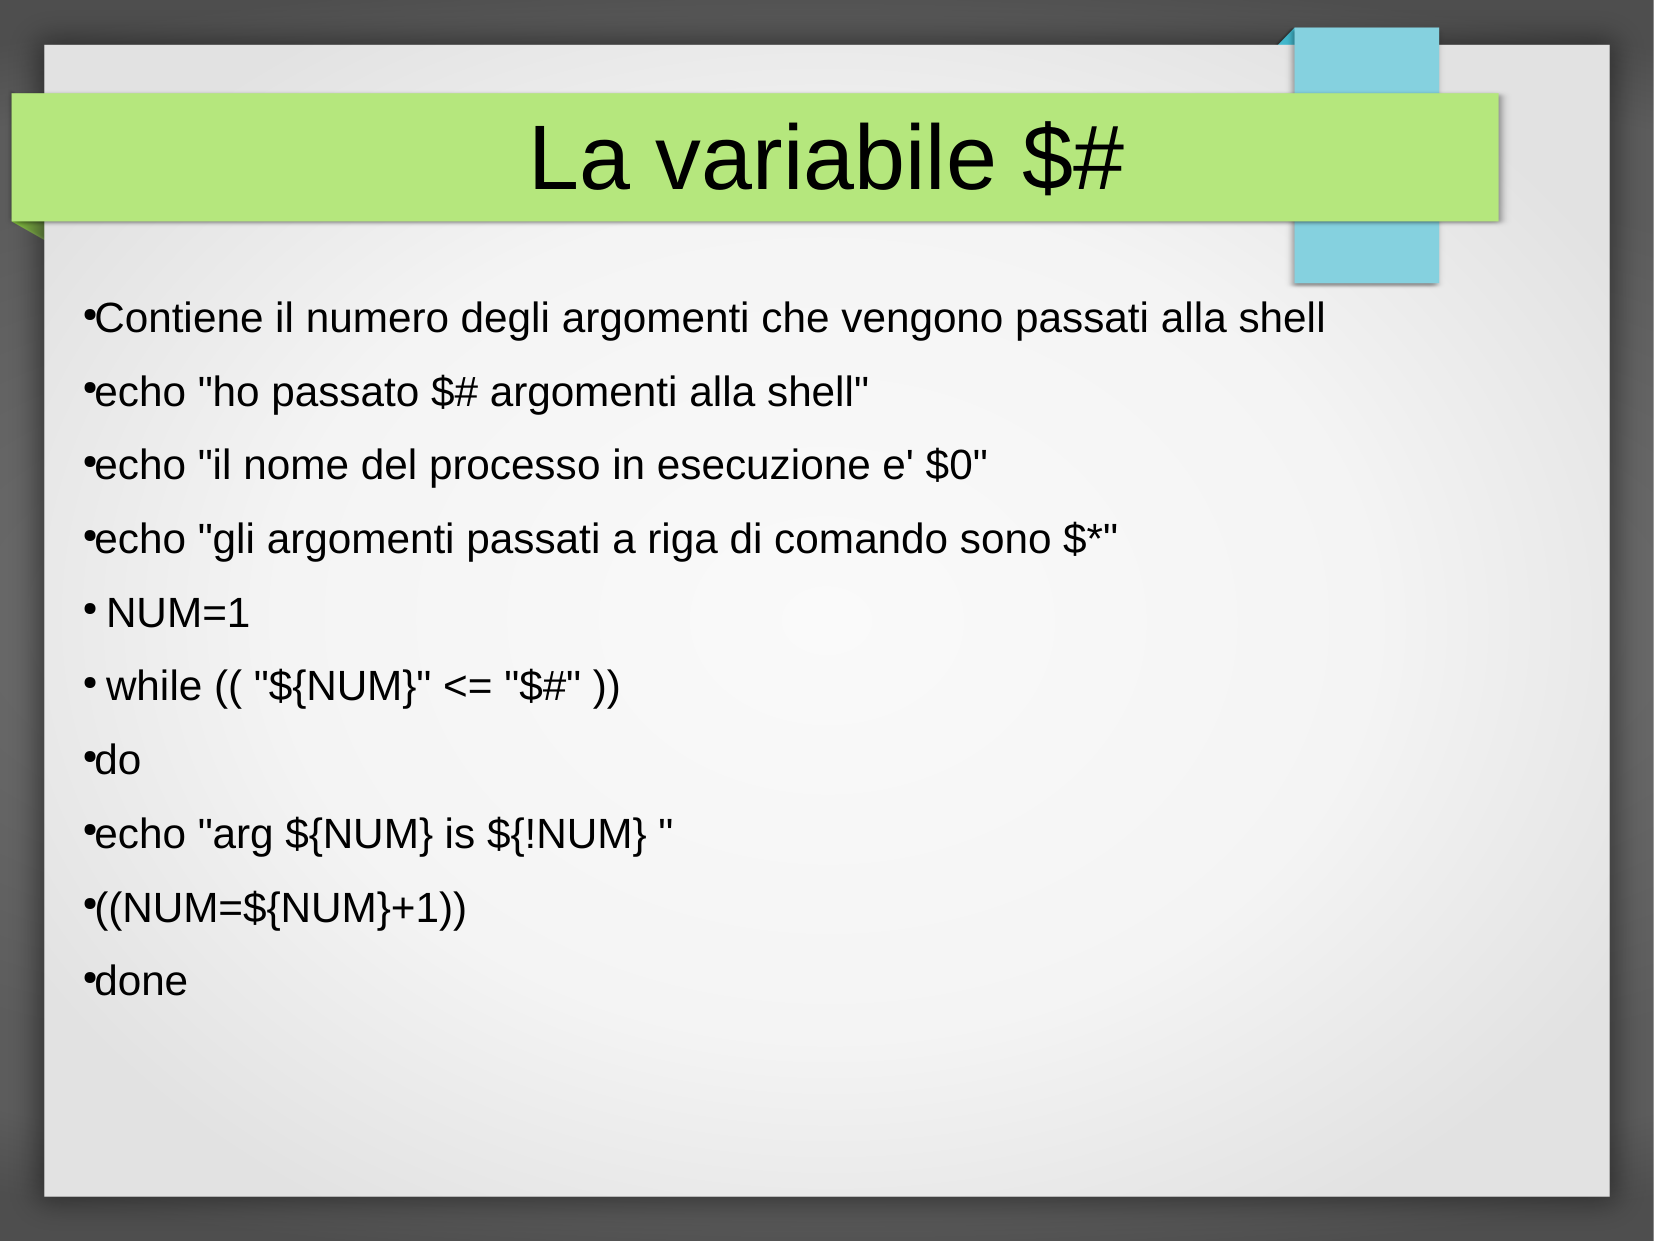

# La variabile $#
Contiene il numero degli argomenti che vengono passati alla shell
echo "ho passato $# argomenti alla shell"
echo "il nome del processo in esecuzione e' $0"
echo "gli argomenti passati a riga di comando sono $*"
 NUM=1
 while (( "${NUM}" <= "$#" ))
do
echo "arg ${NUM} is ${!NUM} "
((NUM=${NUM}+1))
done